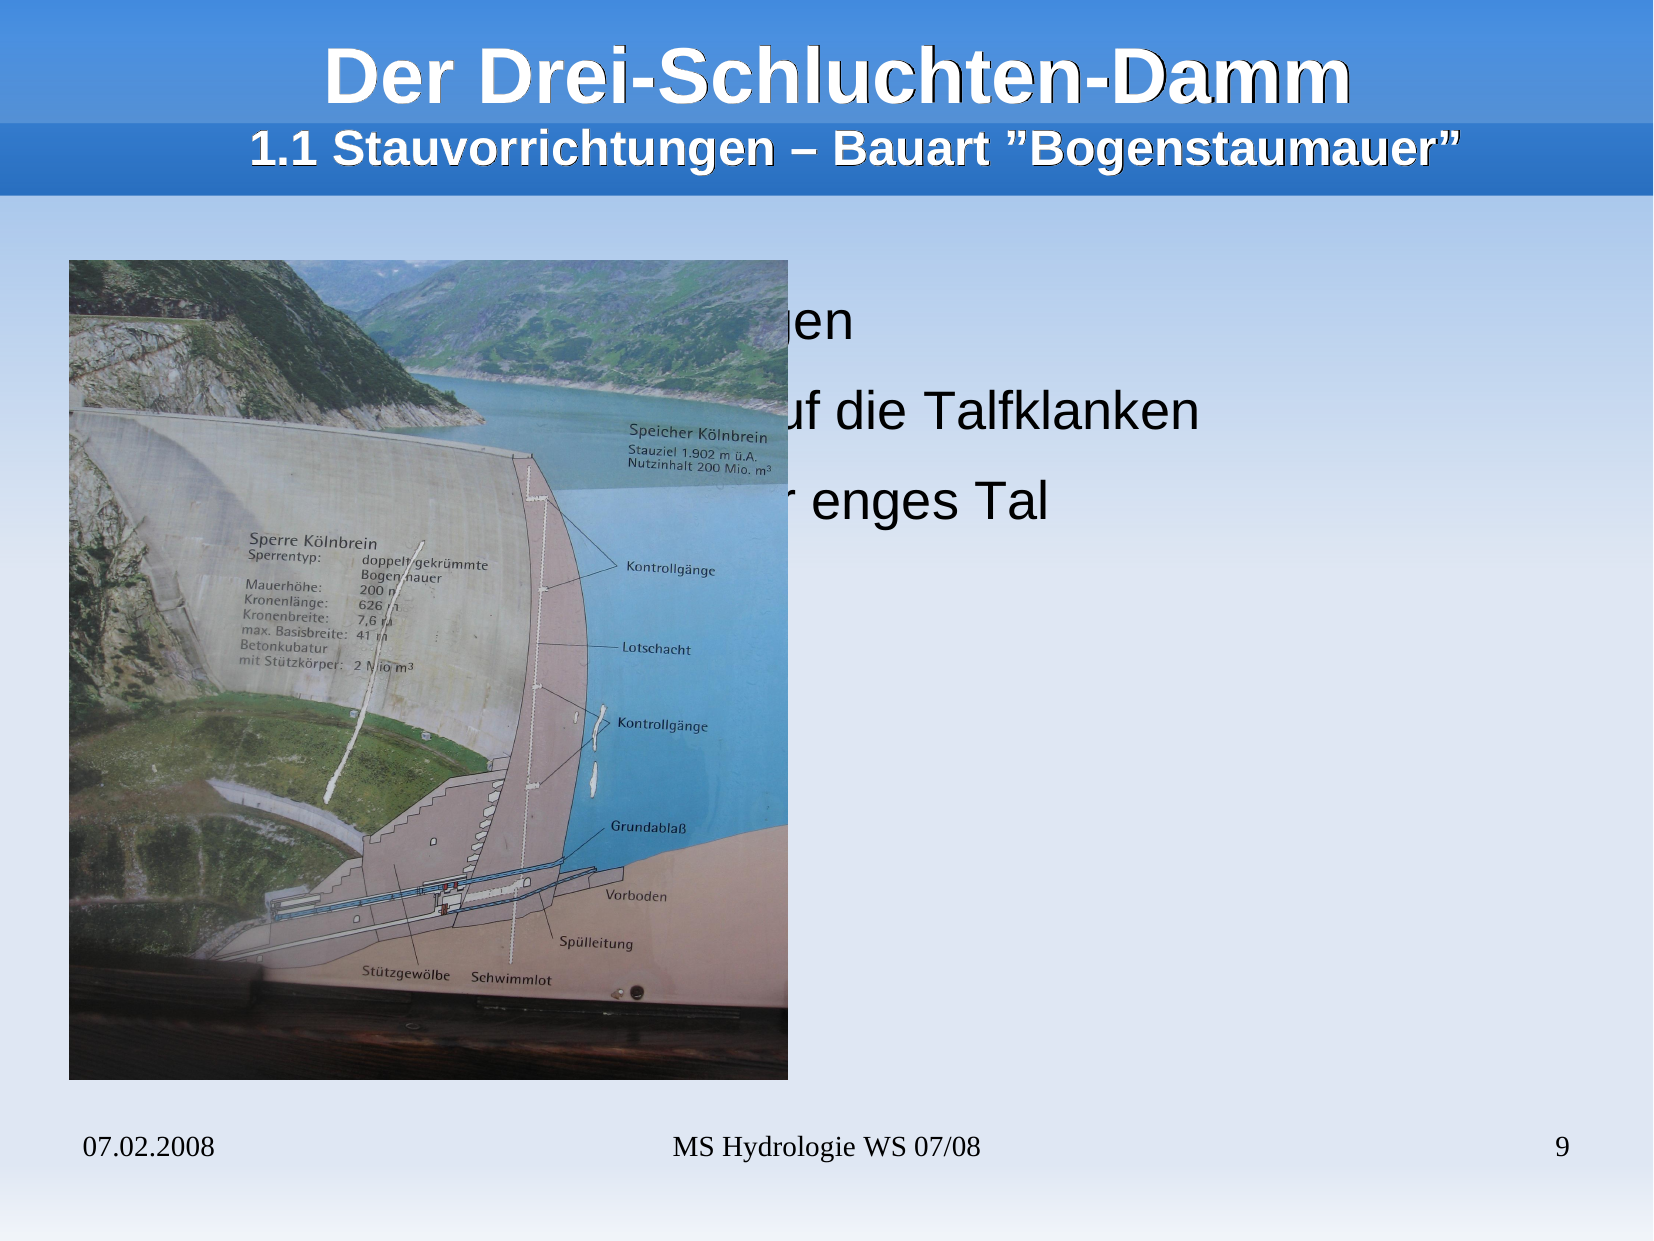

# Der Drei-Schluchten-Damm 1.1 Stauvorrichtungen – Bauart ”Bogenstaumauer”
horizontal und vertikal gebogen
dadurch Ableiten der Kraft auf die Talfklanken
erforderlich ist somit ein eher enges Tal
07.02.2008
MS Hydrologie WS 07/08
9